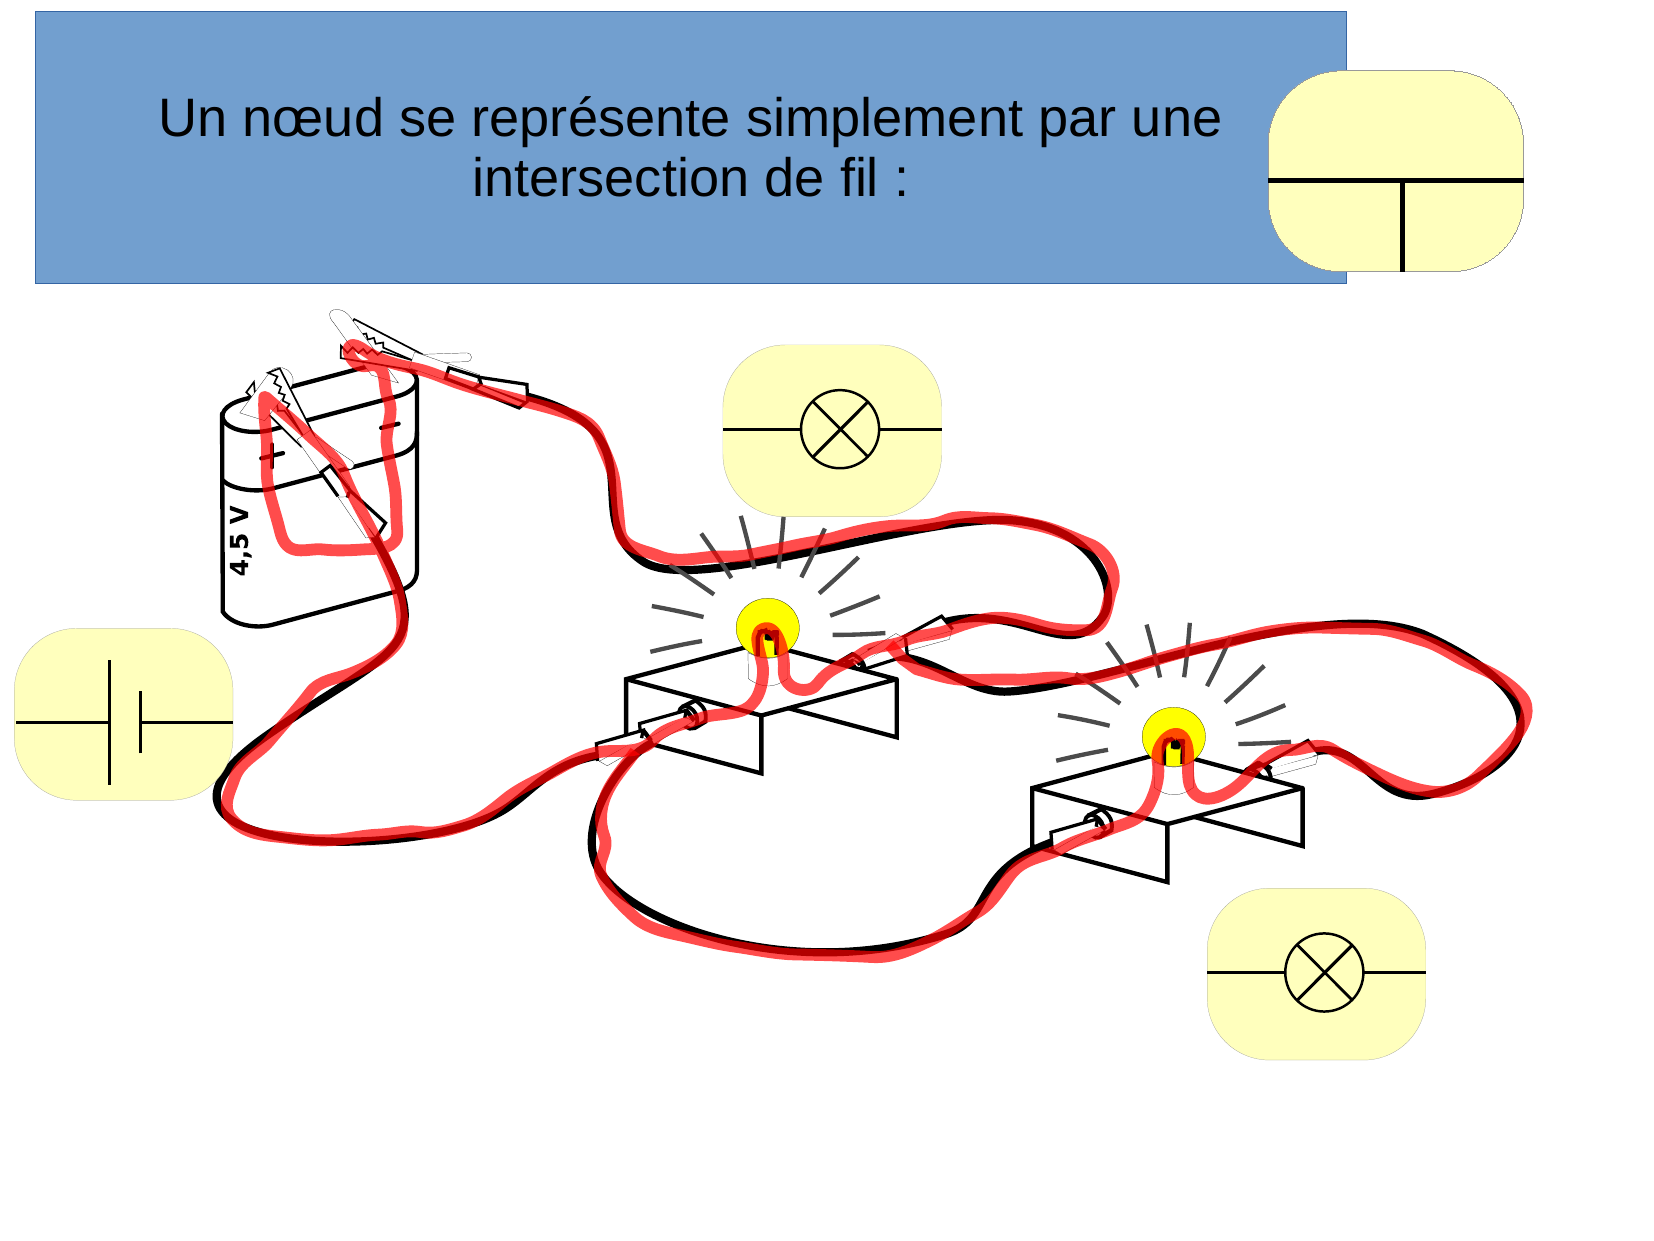

Un nœud se représente simplement par une intersection de fil :
#